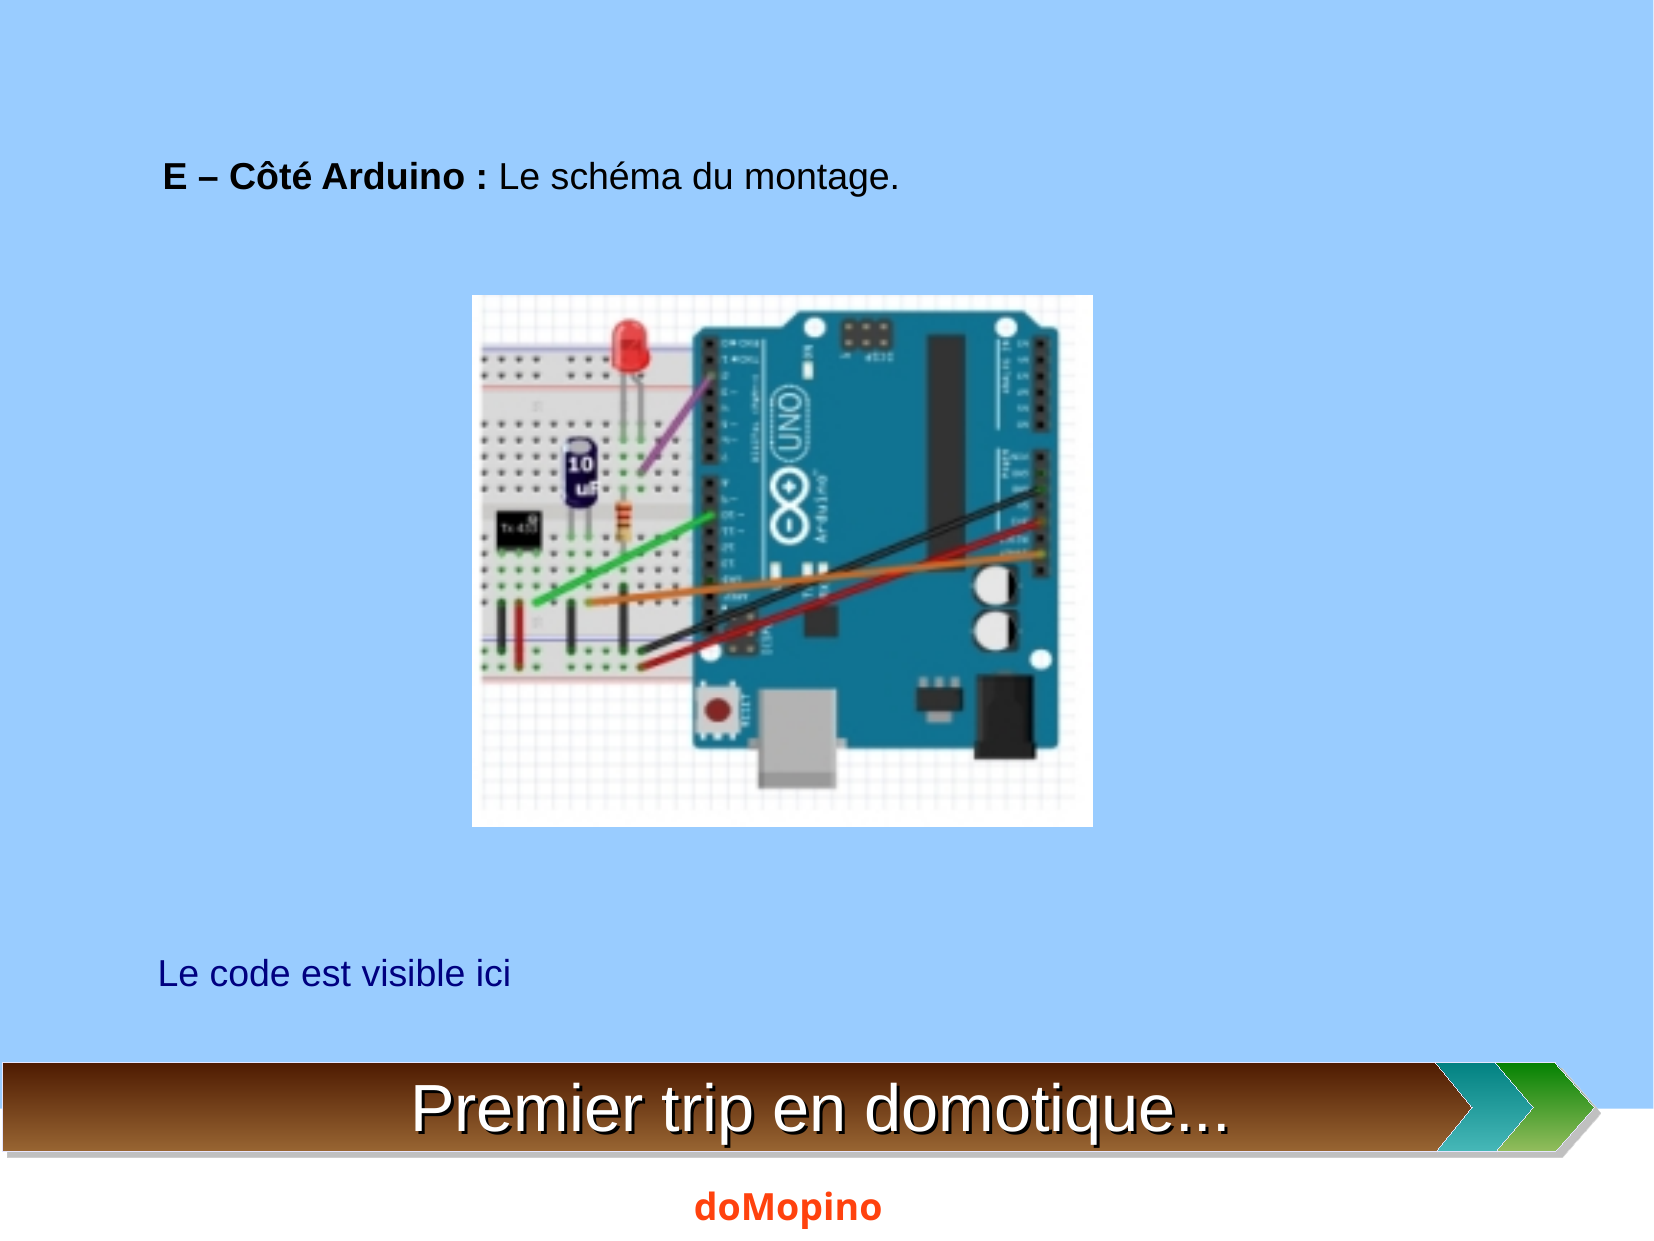

E – Côté Arduino : Le schéma du montage.
Le code est visible ici
# Premier trip en domotique...
doMopino